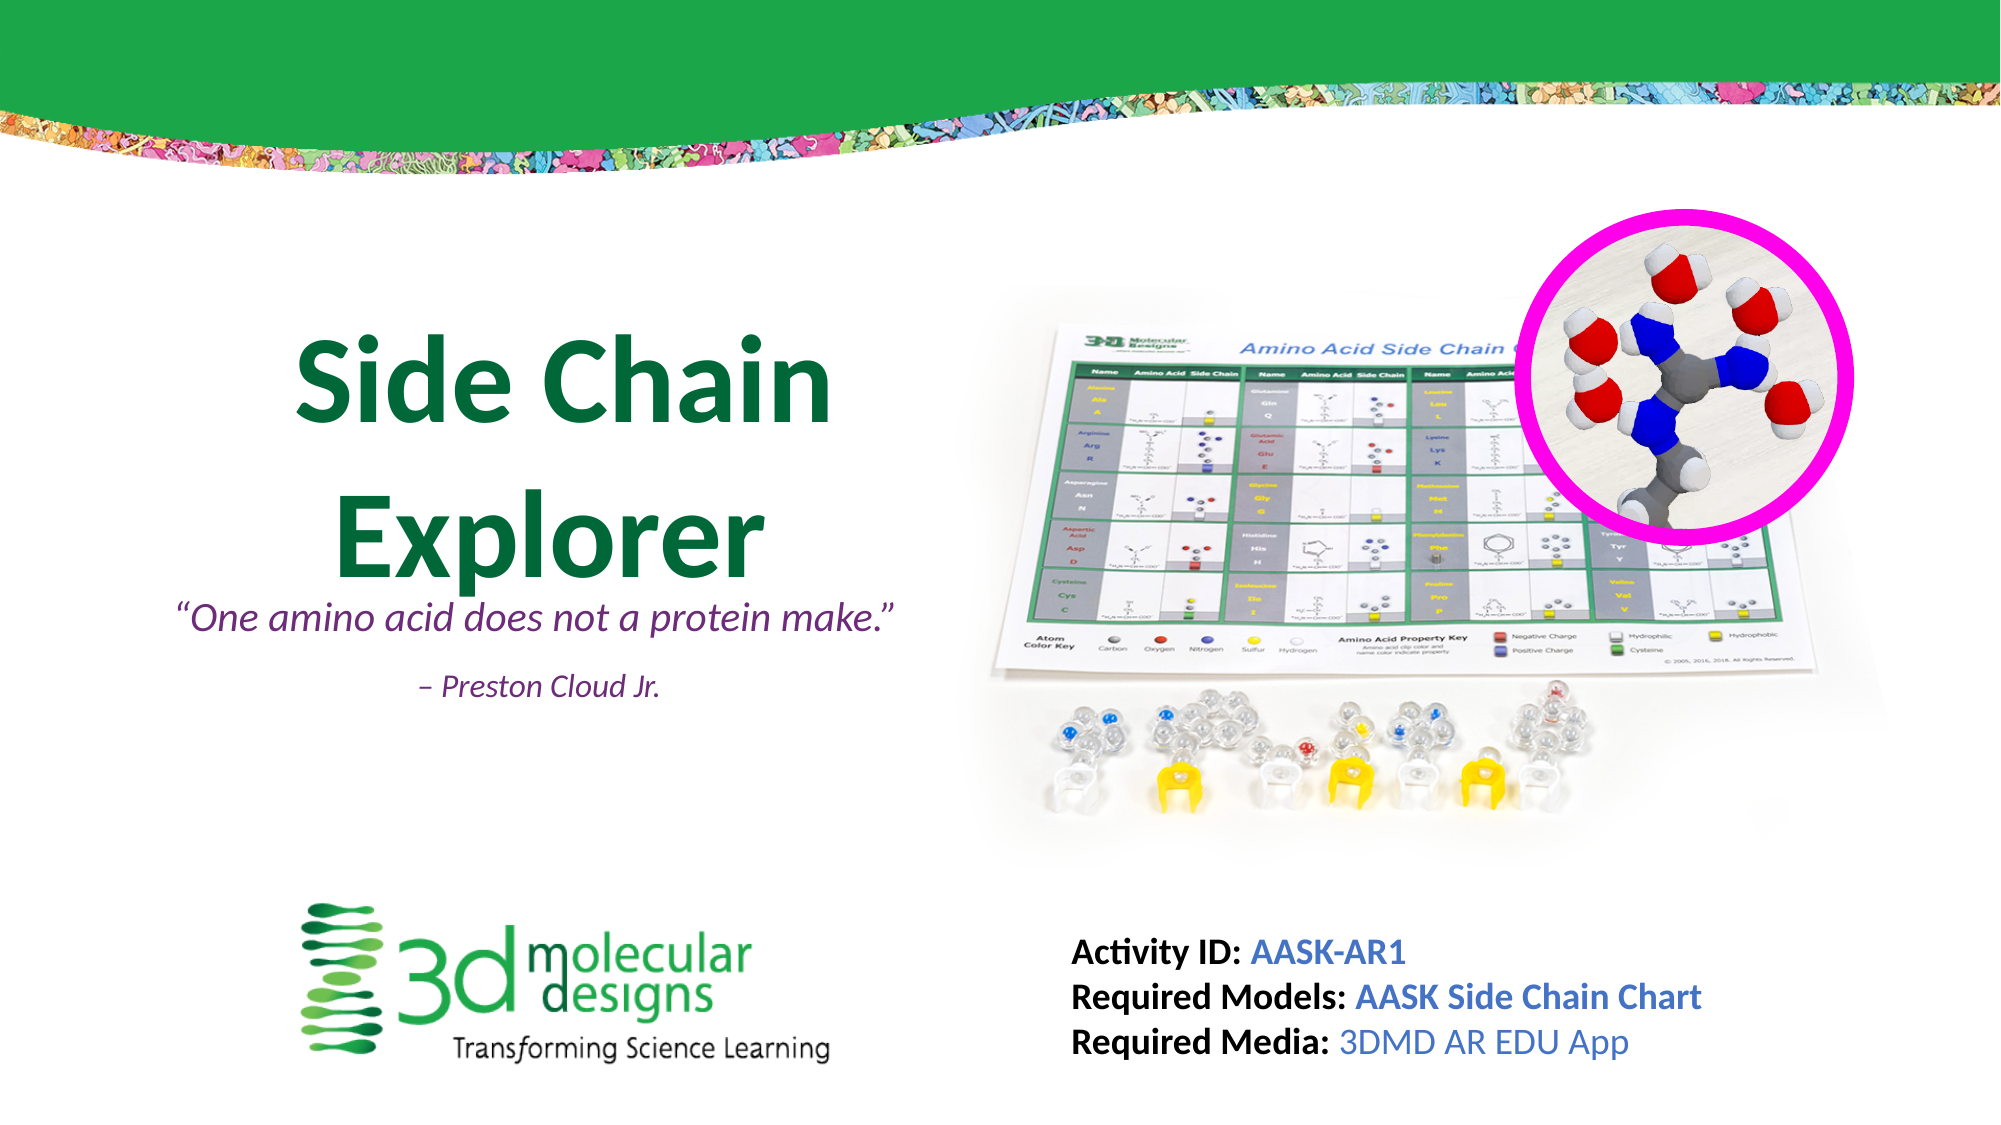

Side Chain Explorer
“One amino acid does not a protein make.”
 – Preston Cloud Jr.
Activity ID: AASK-AR1
Required Models: AASK Side Chain Chart
Required Media: 3DMD AR EDU App